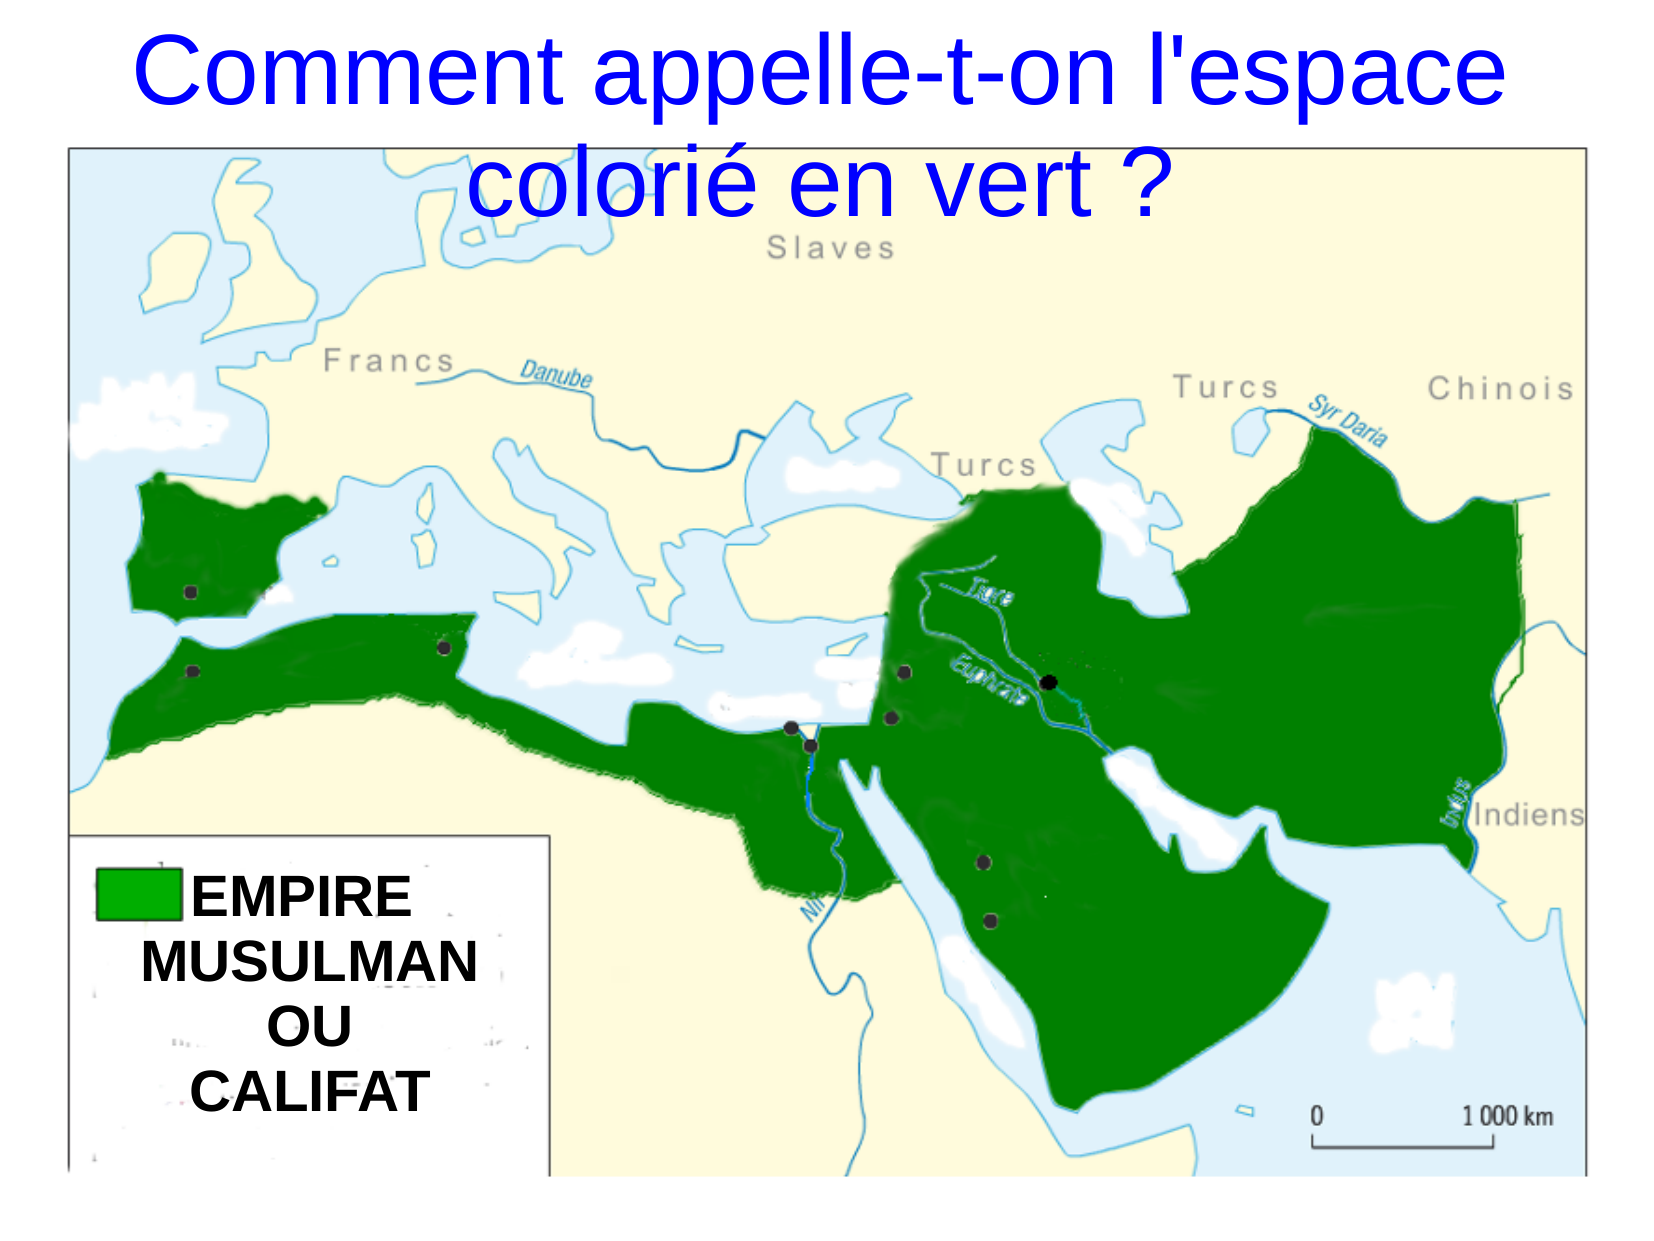

# Comment appelle-t-on l'espace colorié en vert ?
EMPIRE
MUSULMAN
OU
CALIFAT